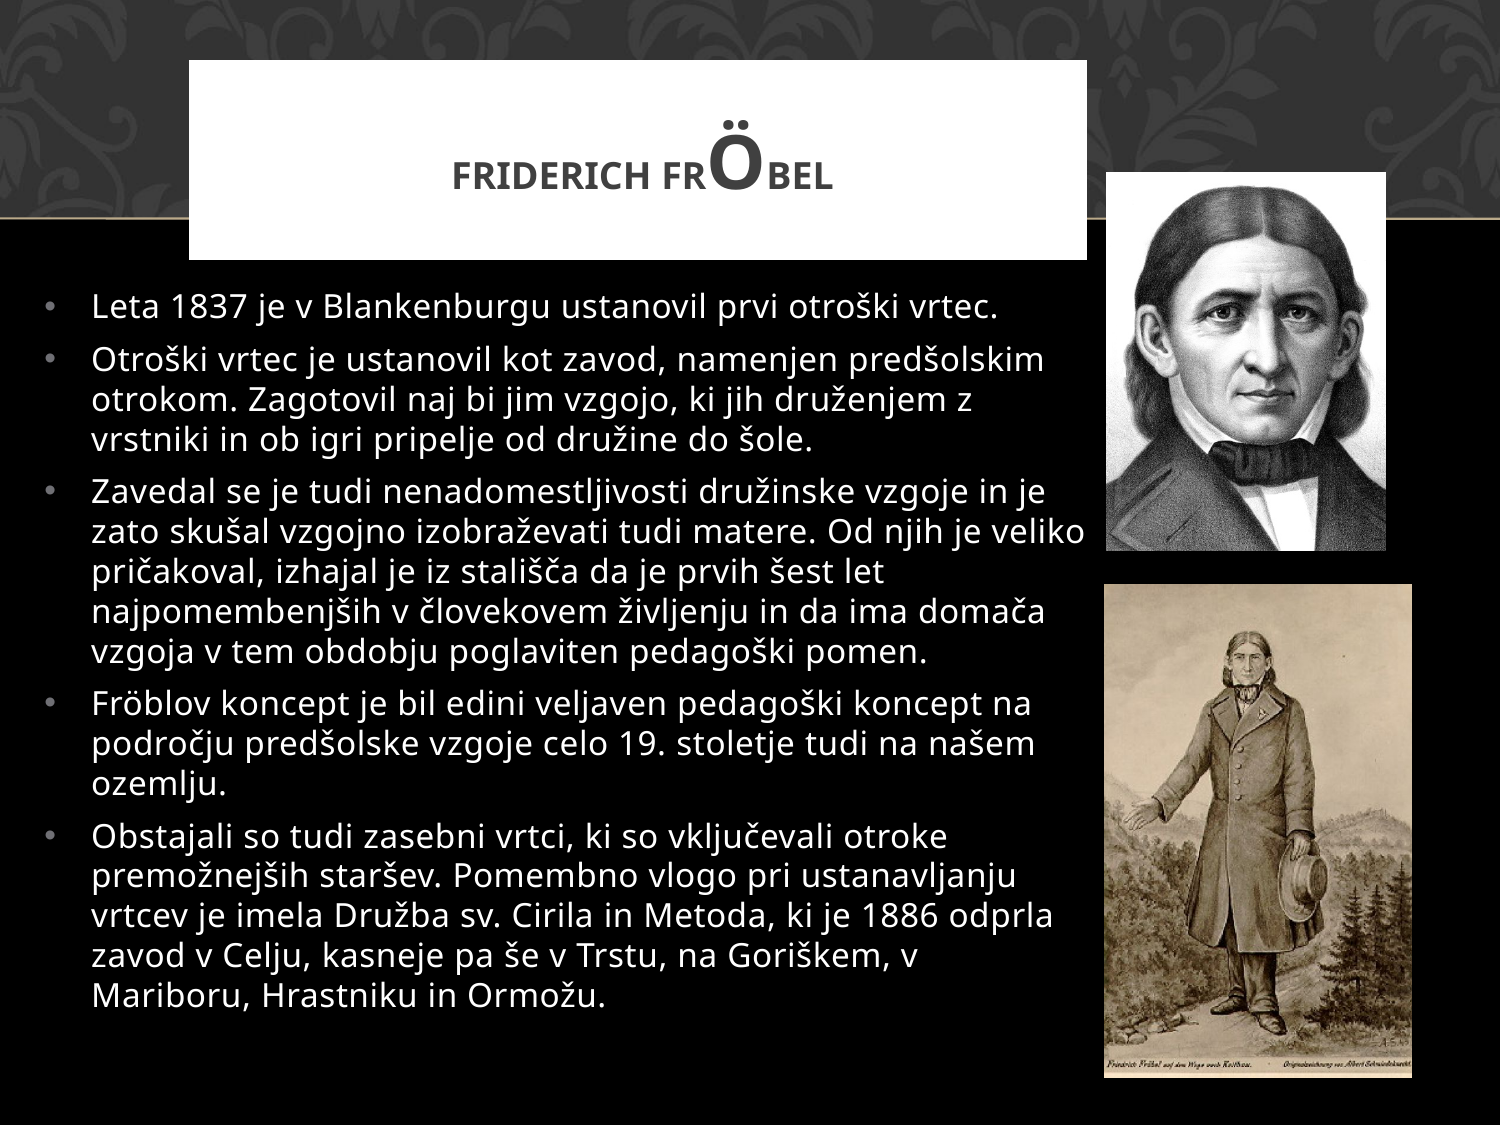

Friderich Fröbel
# Leta 1837 je v Blankenburgu ustanovil prvi otroški vrtec.
Otroški vrtec je ustanovil kot zavod, namenjen predšolskim otrokom. Zagotovil naj bi jim vzgojo, ki jih druženjem z vrstniki in ob igri pripelje od družine do šole.
Zavedal se je tudi nenadomestljivosti družinske vzgoje in je zato skušal vzgojno izobraževati tudi matere. Od njih je veliko pričakoval, izhajal je iz stališča da je prvih šest let najpomembenjših v človekovem življenju in da ima domača vzgoja v tem obdobju poglaviten pedagoški pomen.
Fröblov koncept je bil edini veljaven pedagoški koncept na področju predšolske vzgoje celo 19. stoletje tudi na našem ozemlju.
Obstajali so tudi zasebni vrtci, ki so vključevali otroke premožnejših staršev. Pomembno vlogo pri ustanavljanju vrtcev je imela Družba sv. Cirila in Metoda, ki je 1886 odprla zavod v Celju, kasneje pa še v Trstu, na Goriškem, v Mariboru, Hrastniku in Ormožu.